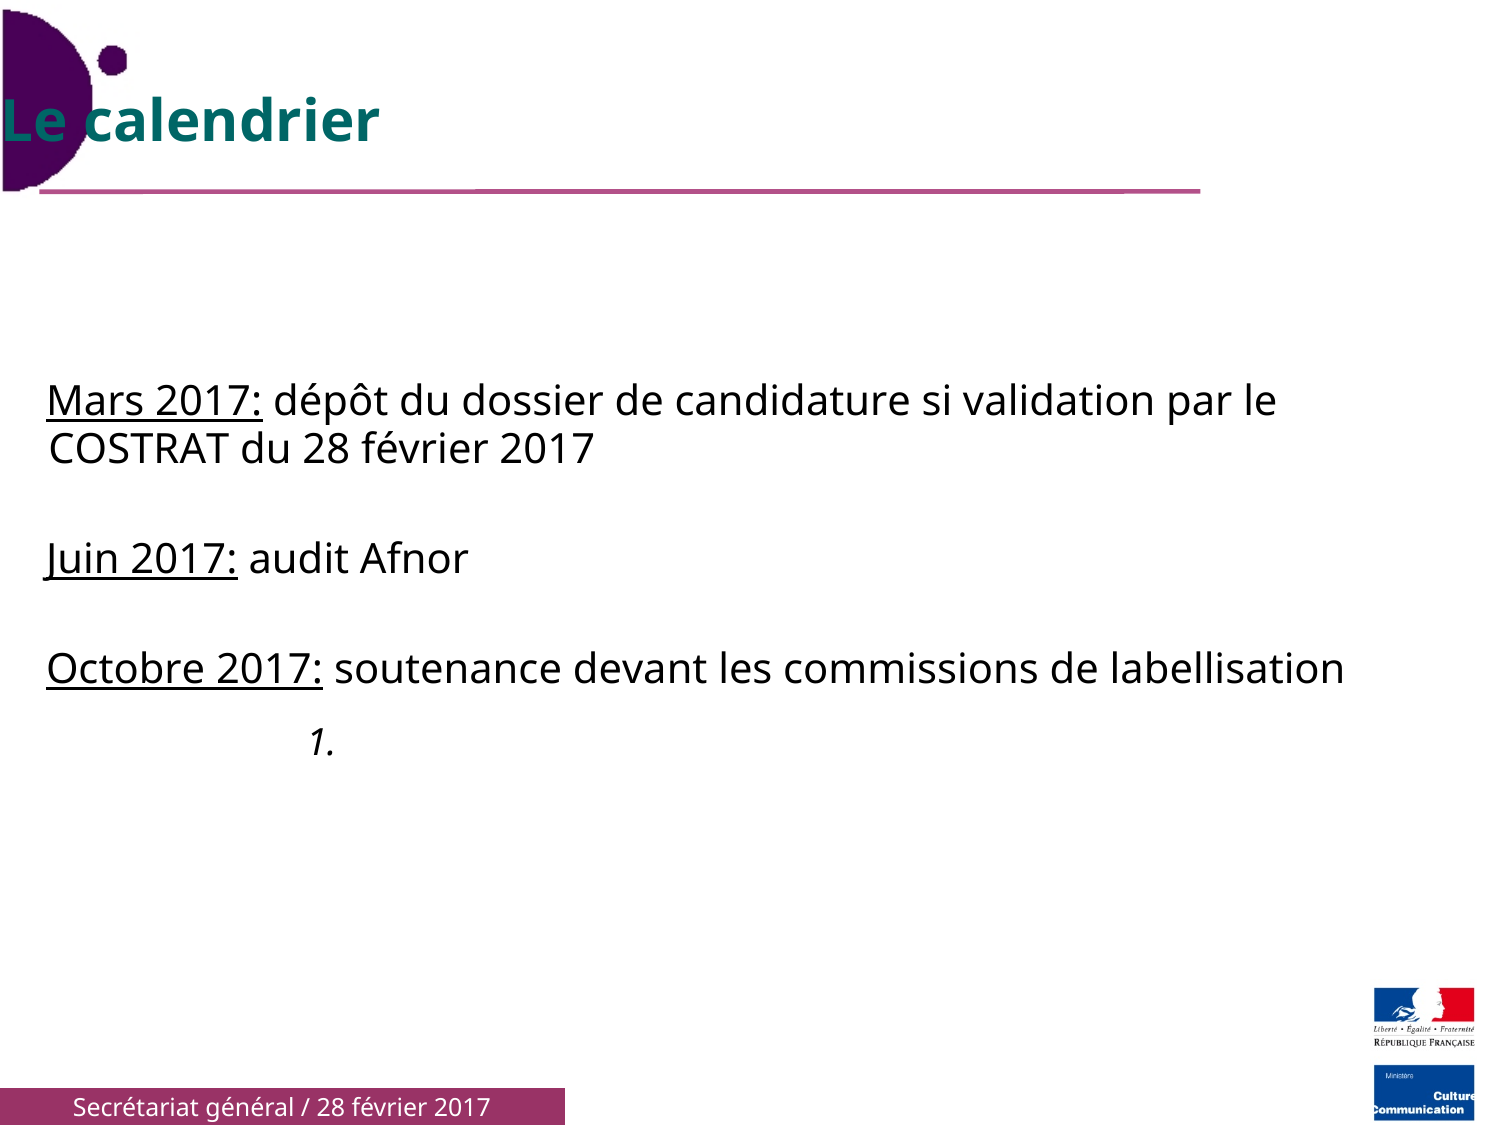

# Le calendrier
Mars 2017: dépôt du dossier de candidature si validation par le COSTRAT du 28 février 2017
Juin 2017: audit Afnor
Octobre 2017: soutenance devant les commissions de labellisation